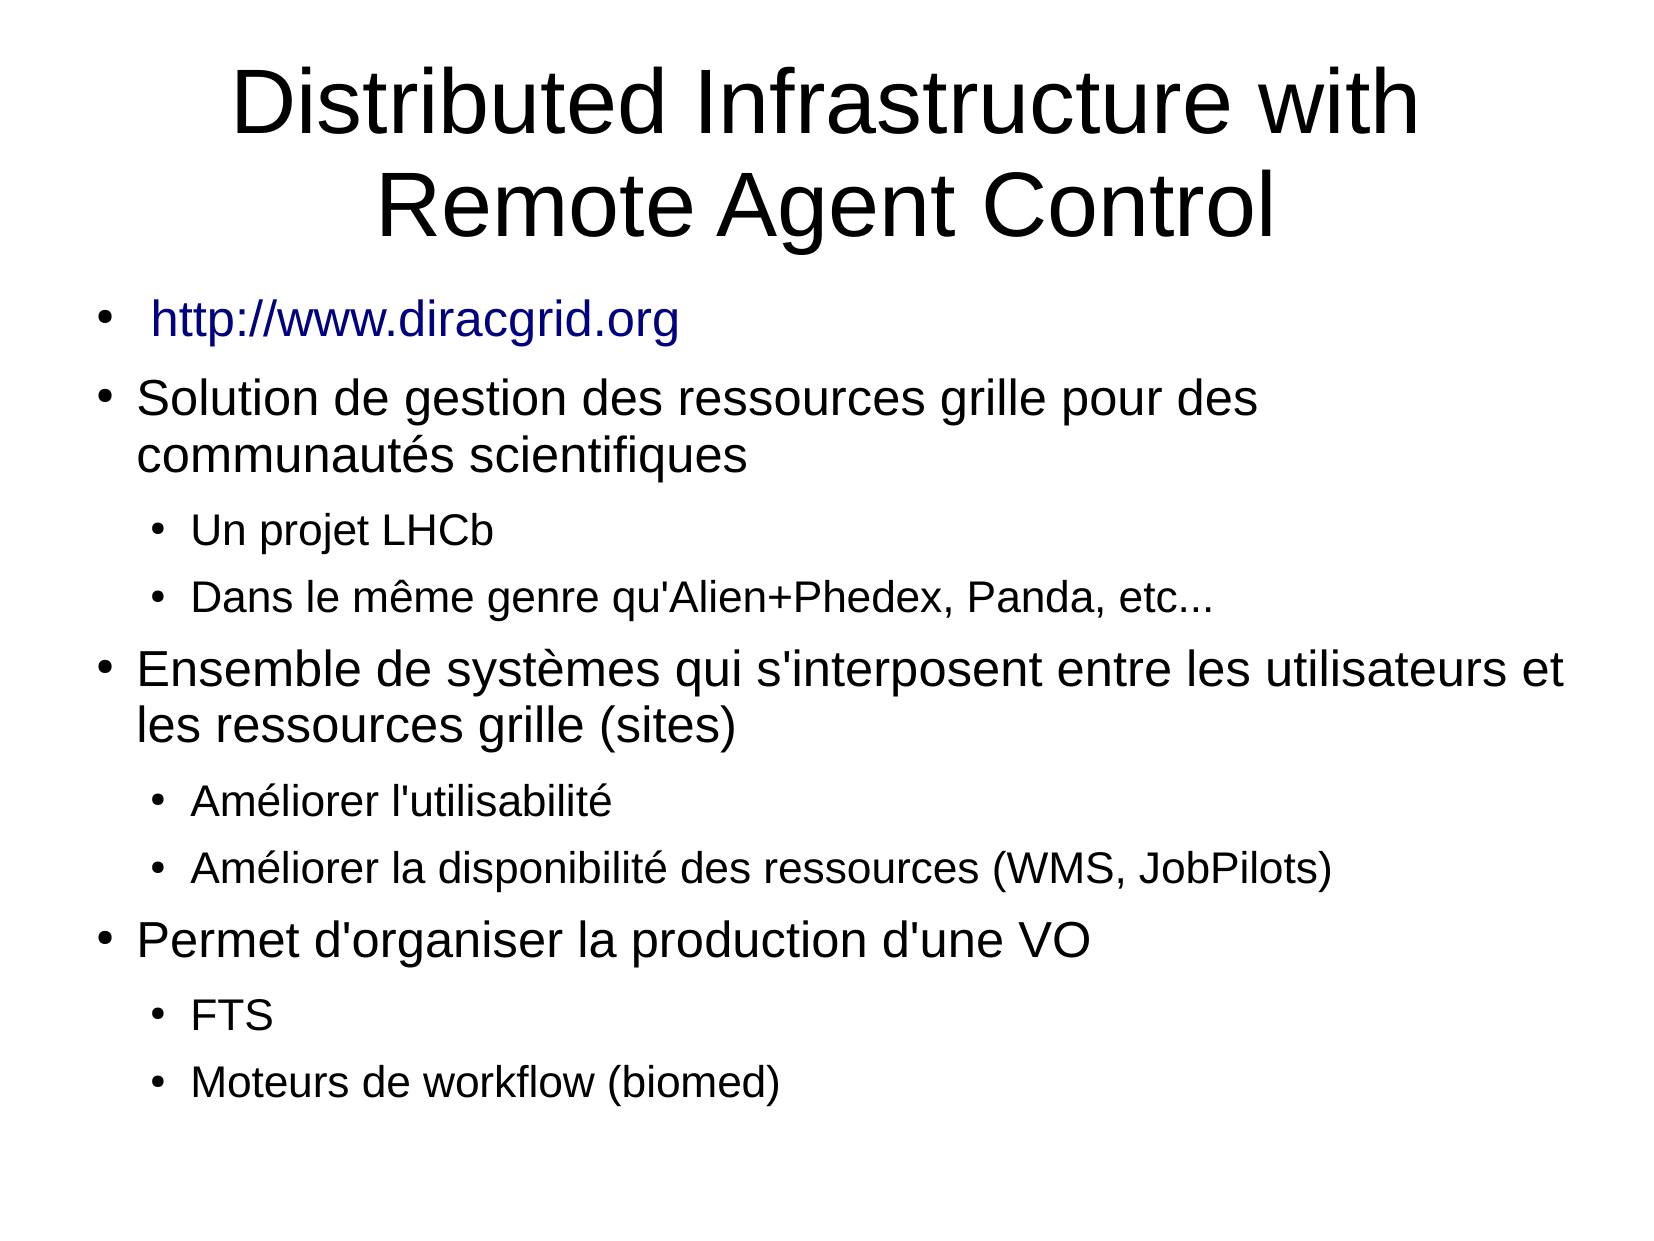

# Distributed Infrastructure with Remote Agent Control
 http://www.diracgrid.org
Solution de gestion des ressources grille pour des communautés scientifiques
Un projet LHCb
Dans le même genre qu'Alien+Phedex, Panda, etc...
Ensemble de systèmes qui s'interposent entre les utilisateurs et les ressources grille (sites)
Améliorer l'utilisabilité
Améliorer la disponibilité des ressources (WMS, JobPilots)
Permet d'organiser la production d'une VO
FTS
Moteurs de workflow (biomed)